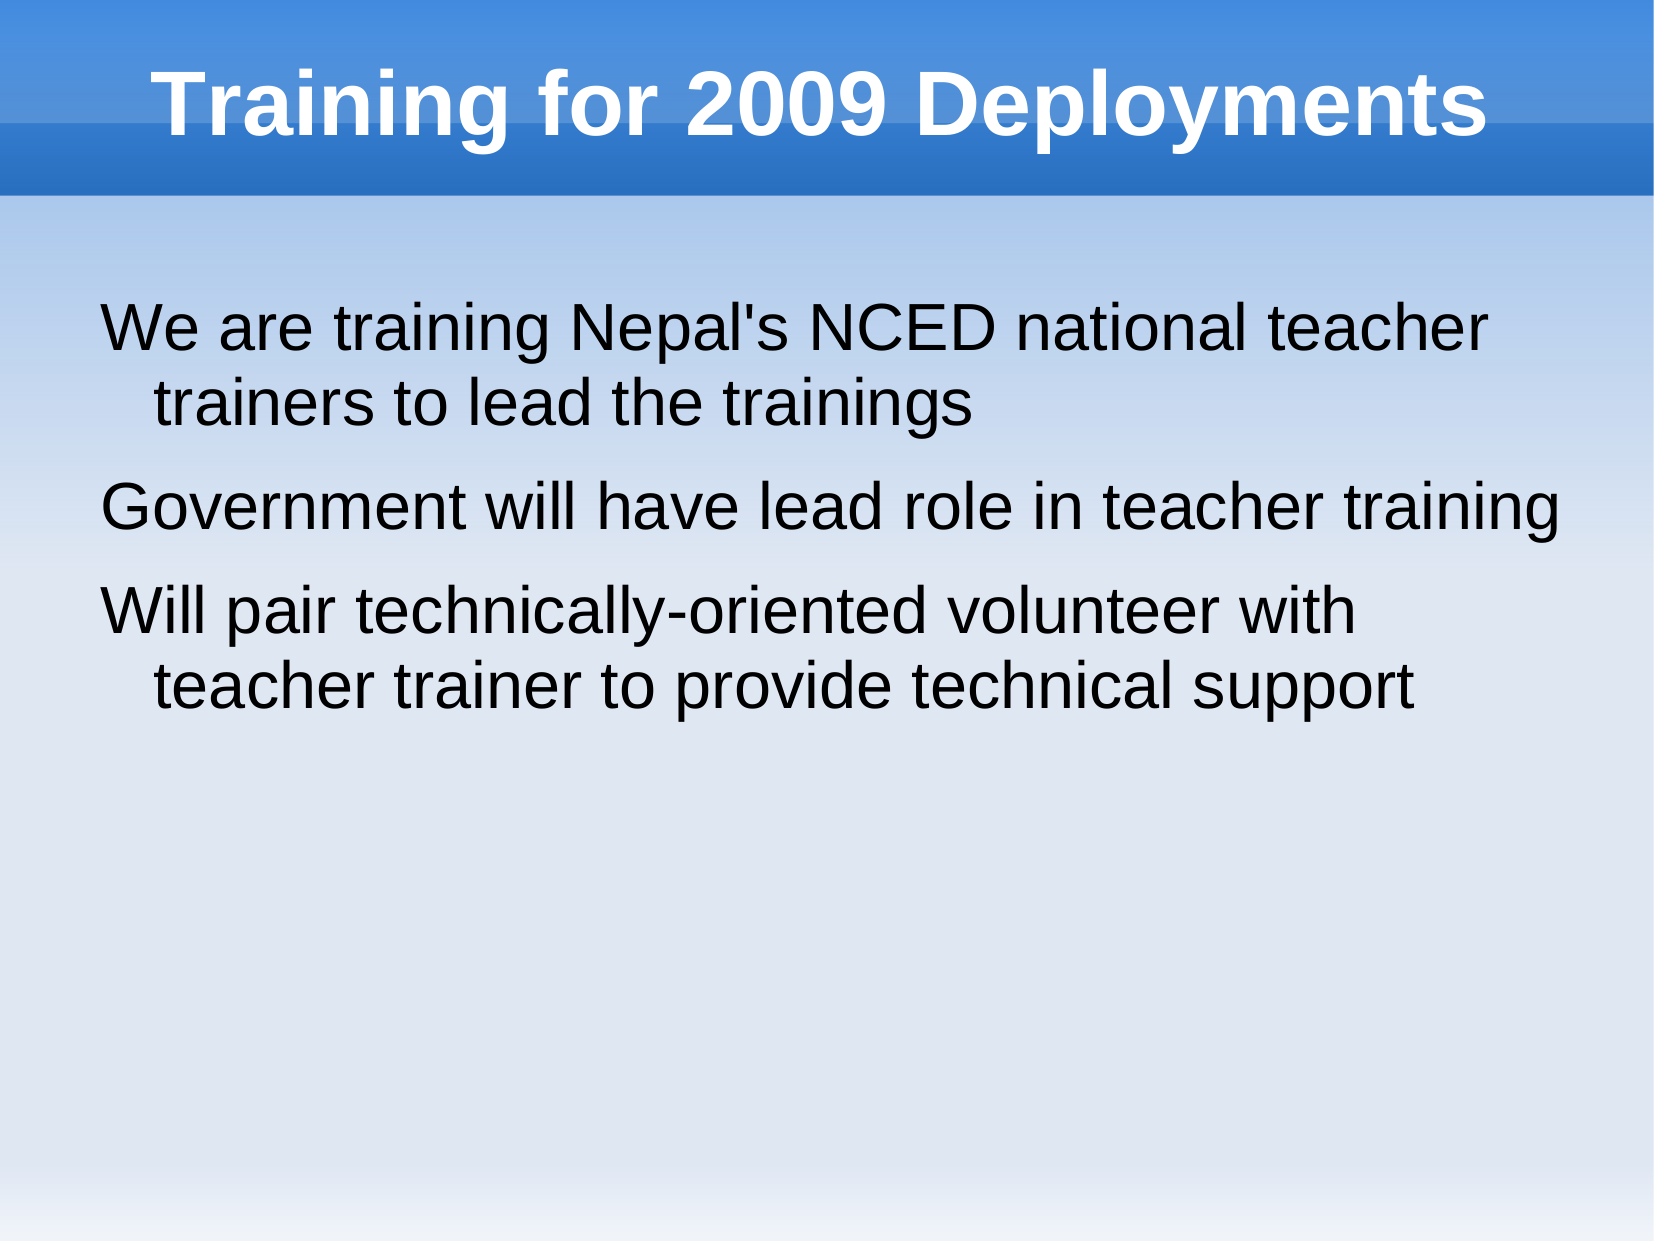

# Training for 2009 Deployments
We are training Nepal's NCED national teacher trainers to lead the trainings
Government will have lead role in teacher training
Will pair technically-oriented volunteer with teacher trainer to provide technical support